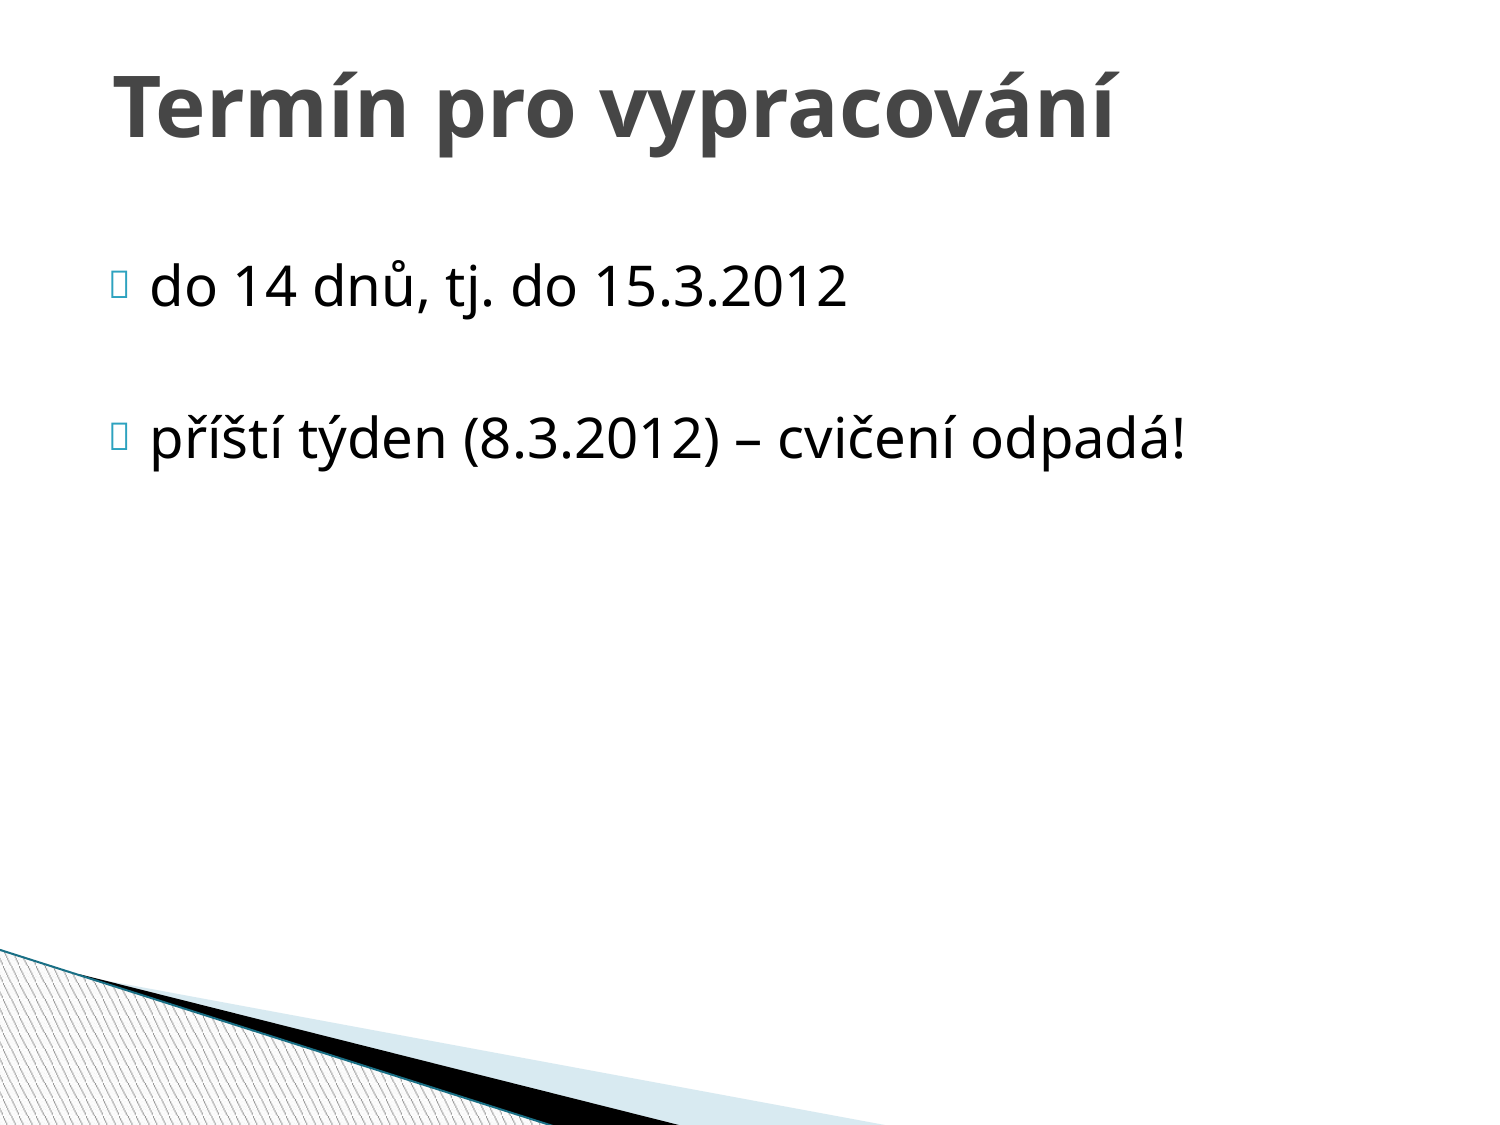

Termín pro vypracování
# do 14 dnů, tj. do 15.3.2012
příští týden (8.3.2012) – cvičení odpadá!